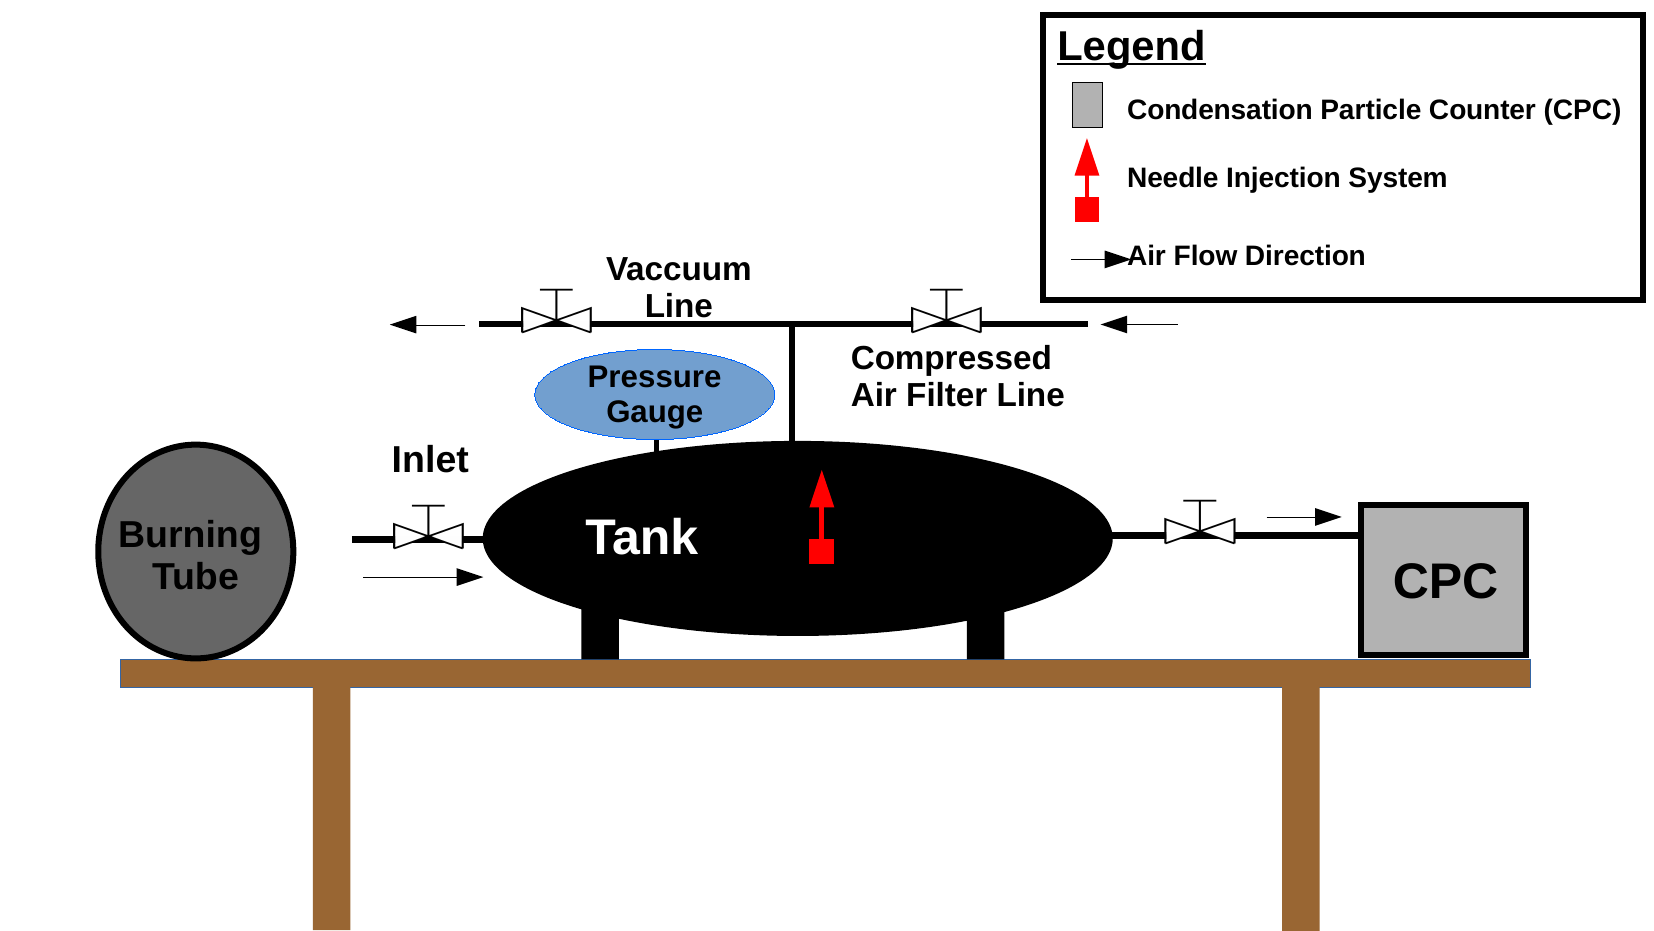

Legend
 Condensation Particle Counter (CPC)
 Needle Injection System
 Air Flow Direction
Vaccuum
Line
Compressed Air Filter Line
Pressure
Gauge
Inlet
Tank
Burning
Tube
 CPC